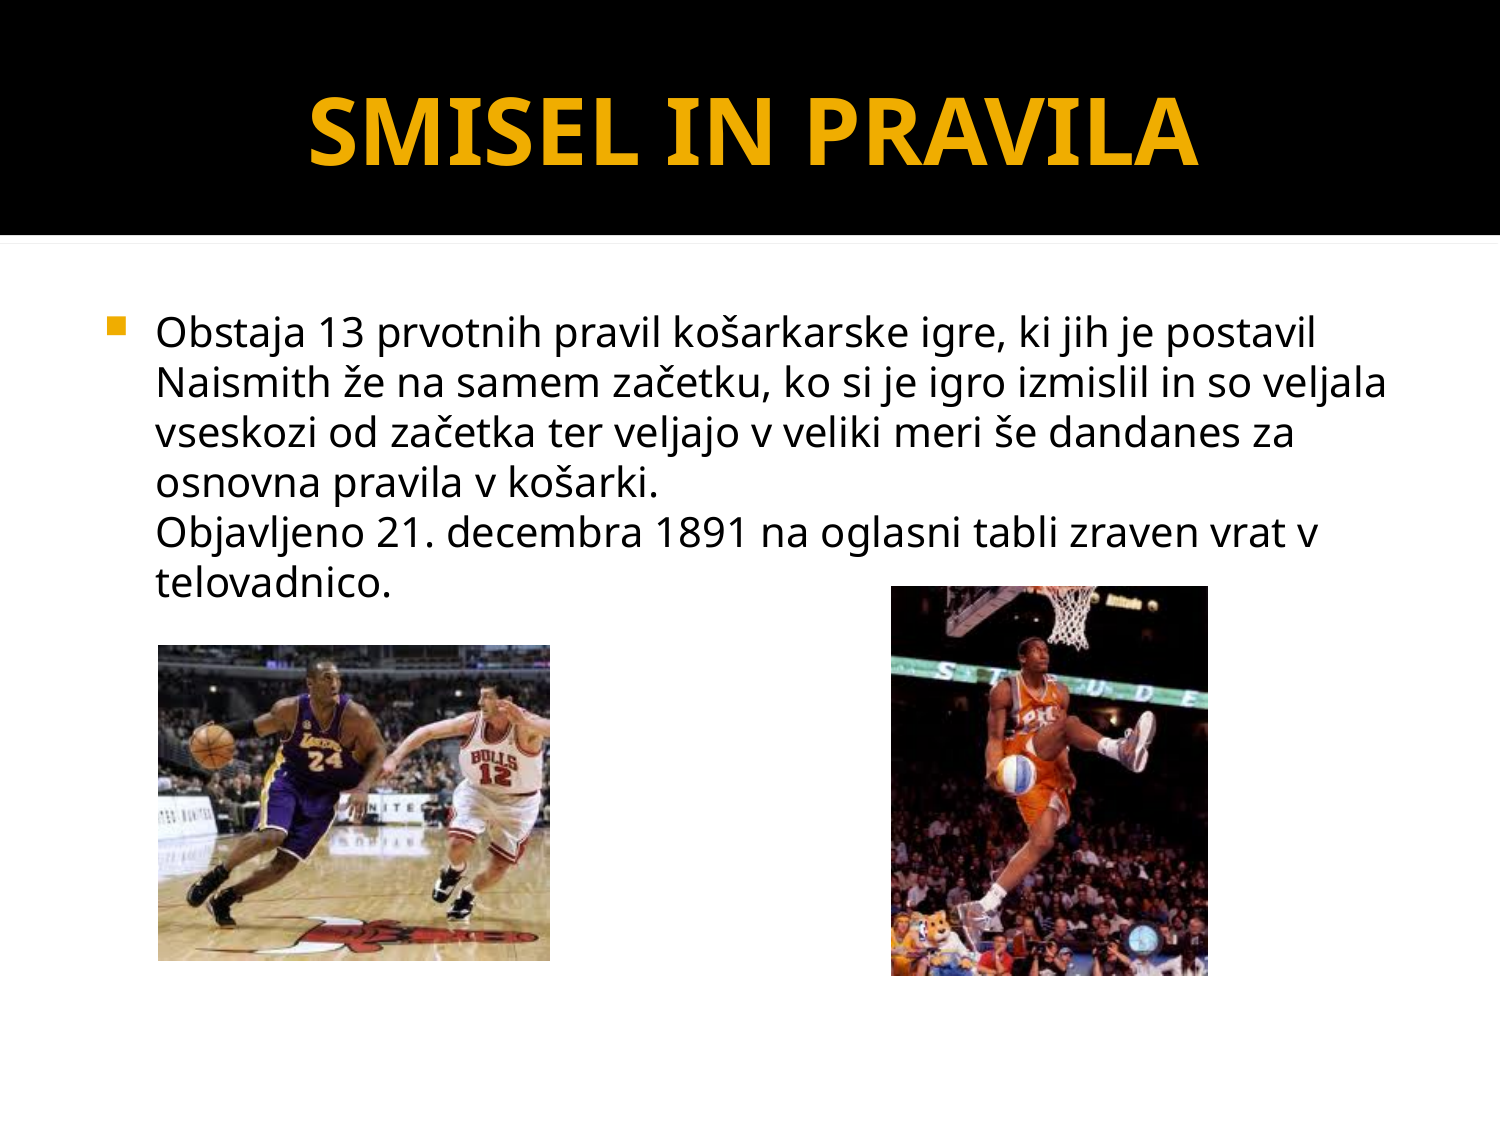

# SMISEL IN PRAVILA
Obstaja 13 prvotnih pravil košarkarske igre, ki jih je postavil Naismith že na samem začetku, ko si je igro izmislil in so veljala vseskozi od začetka ter veljajo v veliki meri še dandanes za osnovna pravila v košarki.
Objavljeno 21. decembra 1891 na oglasni tabli zraven vrat v telovadnico.